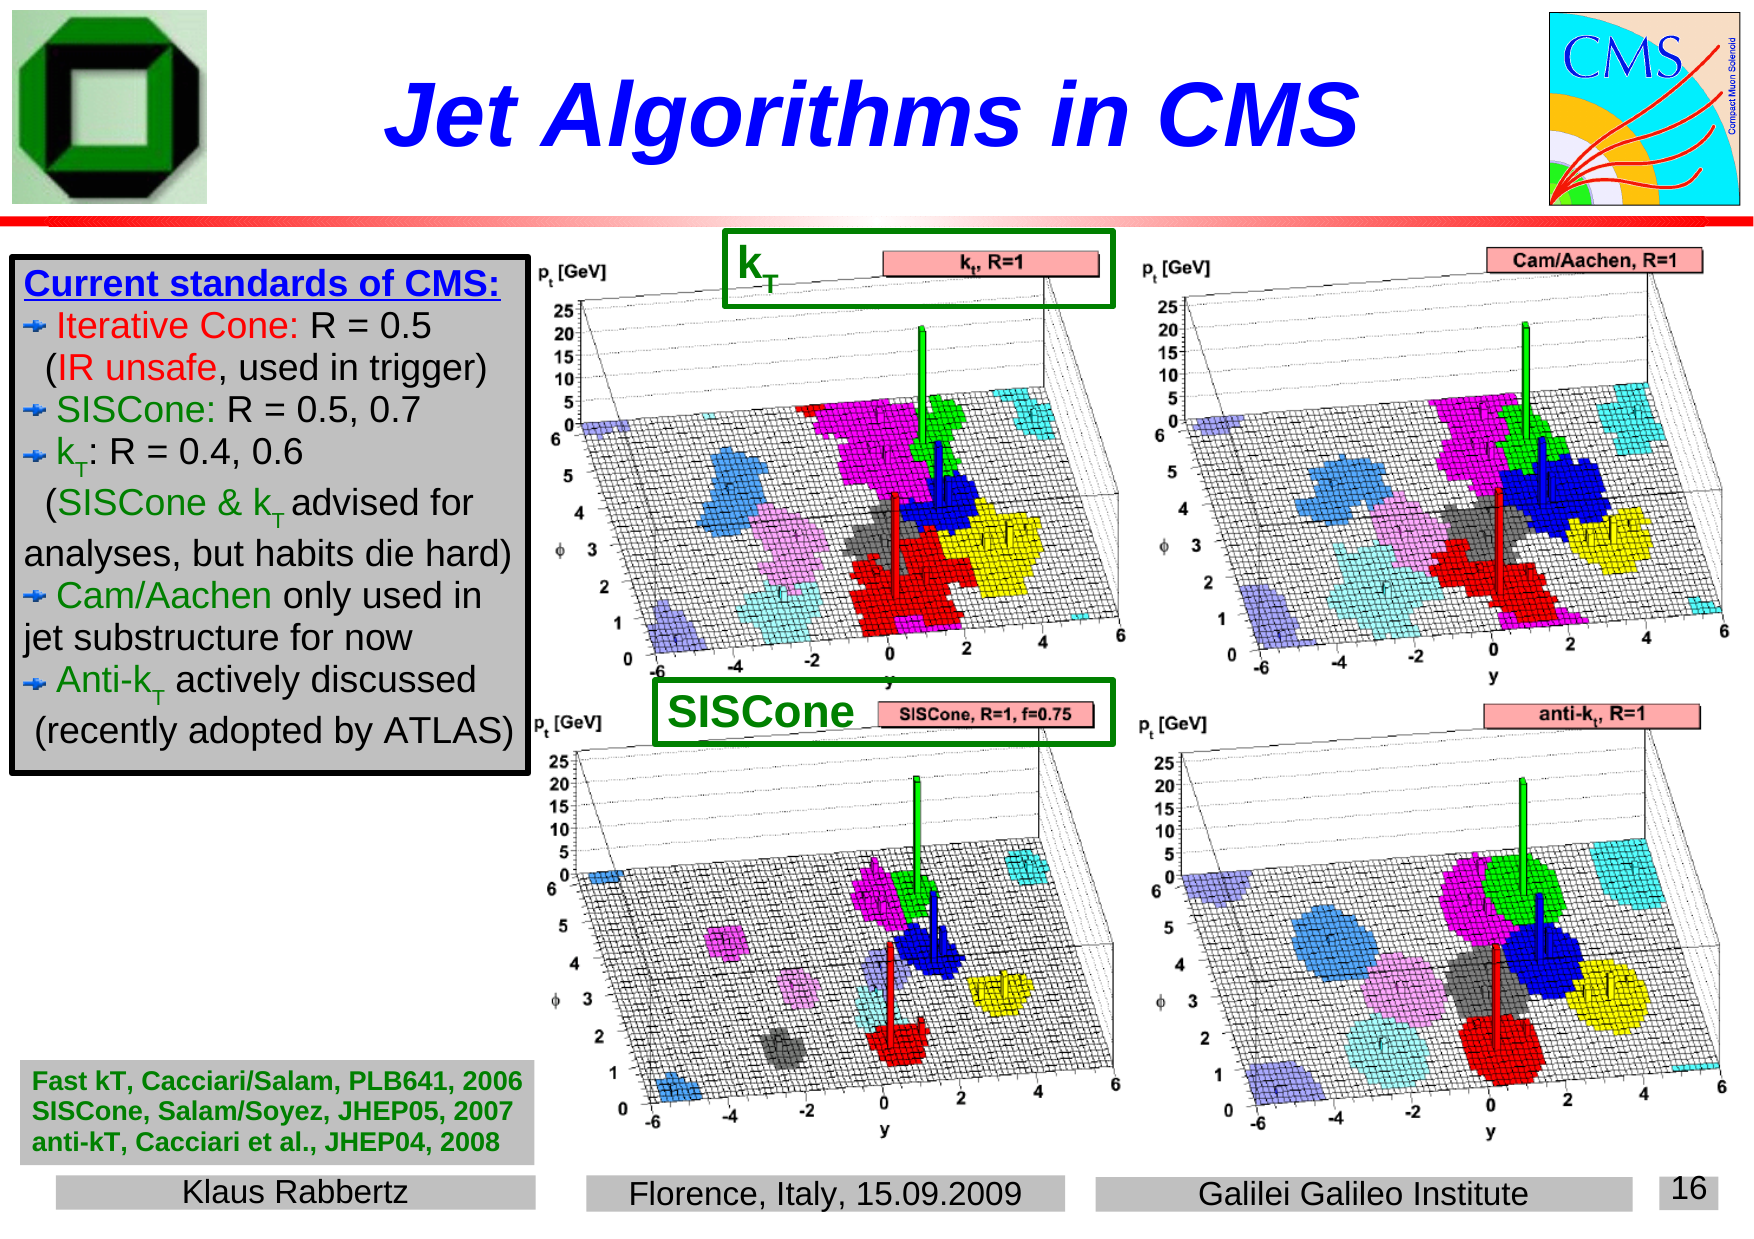

# Jet Algorithms in CMS
kT
Current standards of CMS:
 Iterative Cone: R = 0.5 (IR unsafe, used in trigger)
 SISCone: R = 0.5, 0.7
 kT: R = 0.4, 0.6 (SISCone & kT advised for analyses, but habits die hard)
 Cam/Aachen only used in jet substructure for now
 Anti-kT actively discussed (recently adopted by ATLAS)
SISCone
Fast kT, Cacciari/Salam, PLB641, 2006
SISCone, Salam/Soyez, JHEP05, 2007
anti-kT, Cacciari et al., JHEP04, 2008